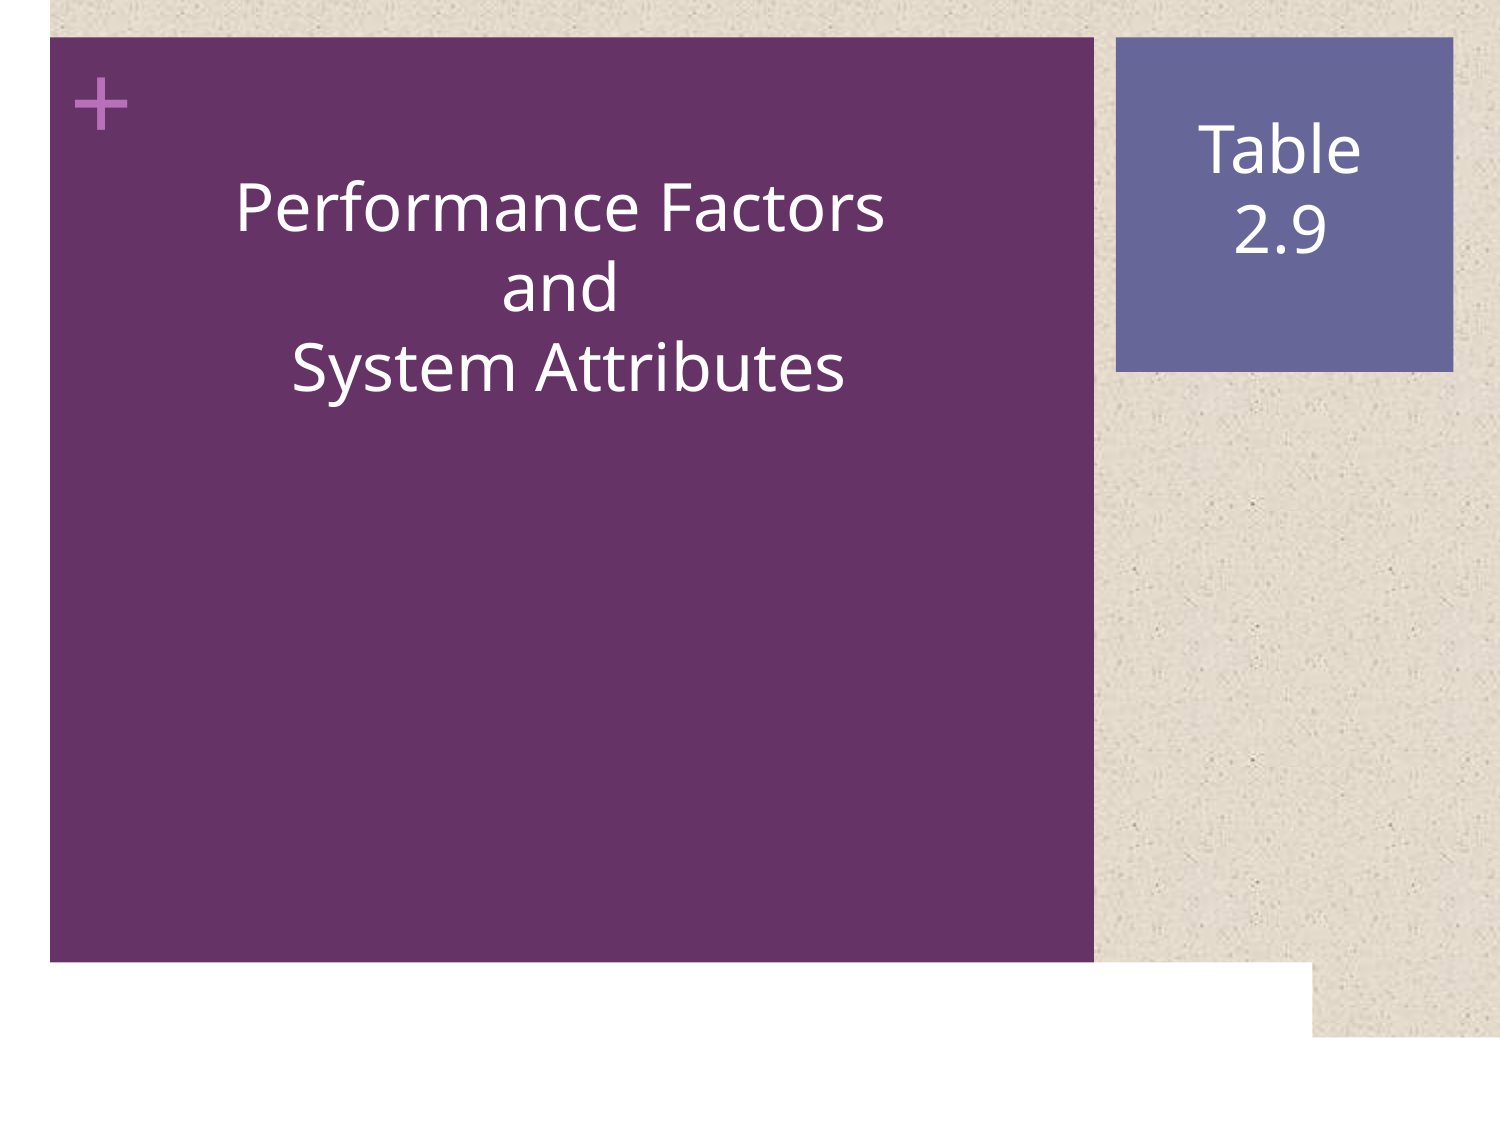

# Performance Factors and System Attributes
Table
2.9